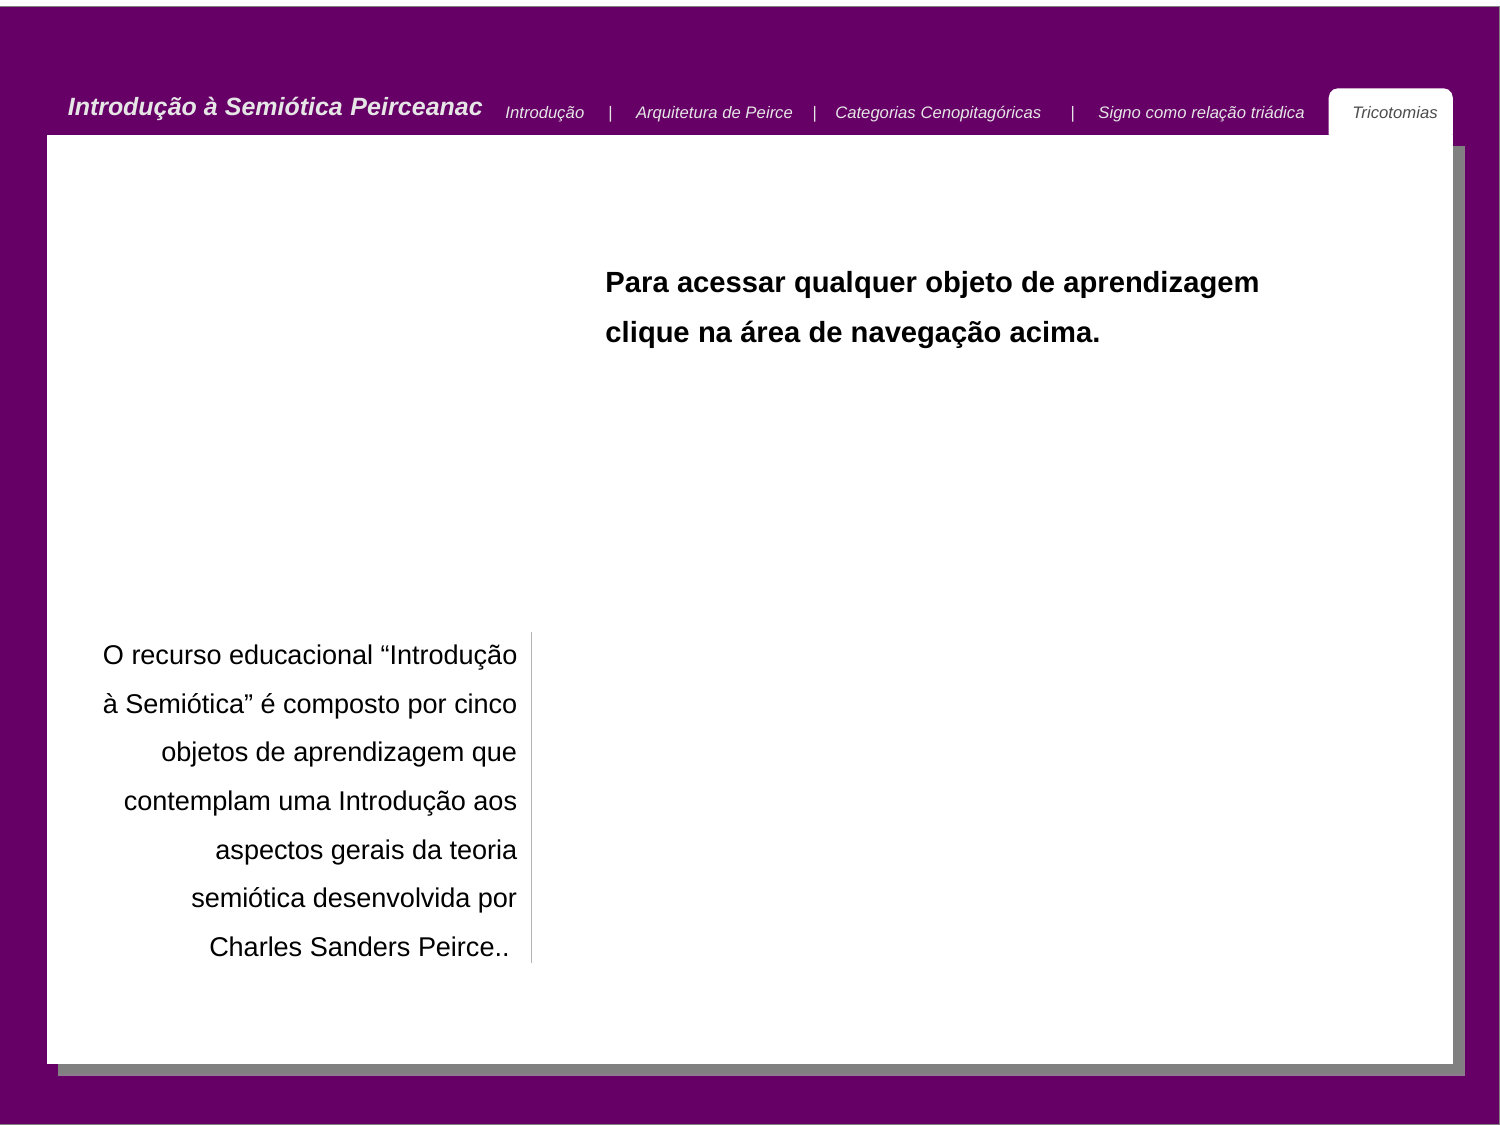

Para acessar qualquer objeto de aprendizagem clique na área de navegação acima.
O recurso educacional “Introdução à Semiótica” é composto por cinco objetos de aprendizagem que contemplam uma Introdução aos aspectos gerais da teoria semiótica desenvolvida por Charles Sanders Peirce..